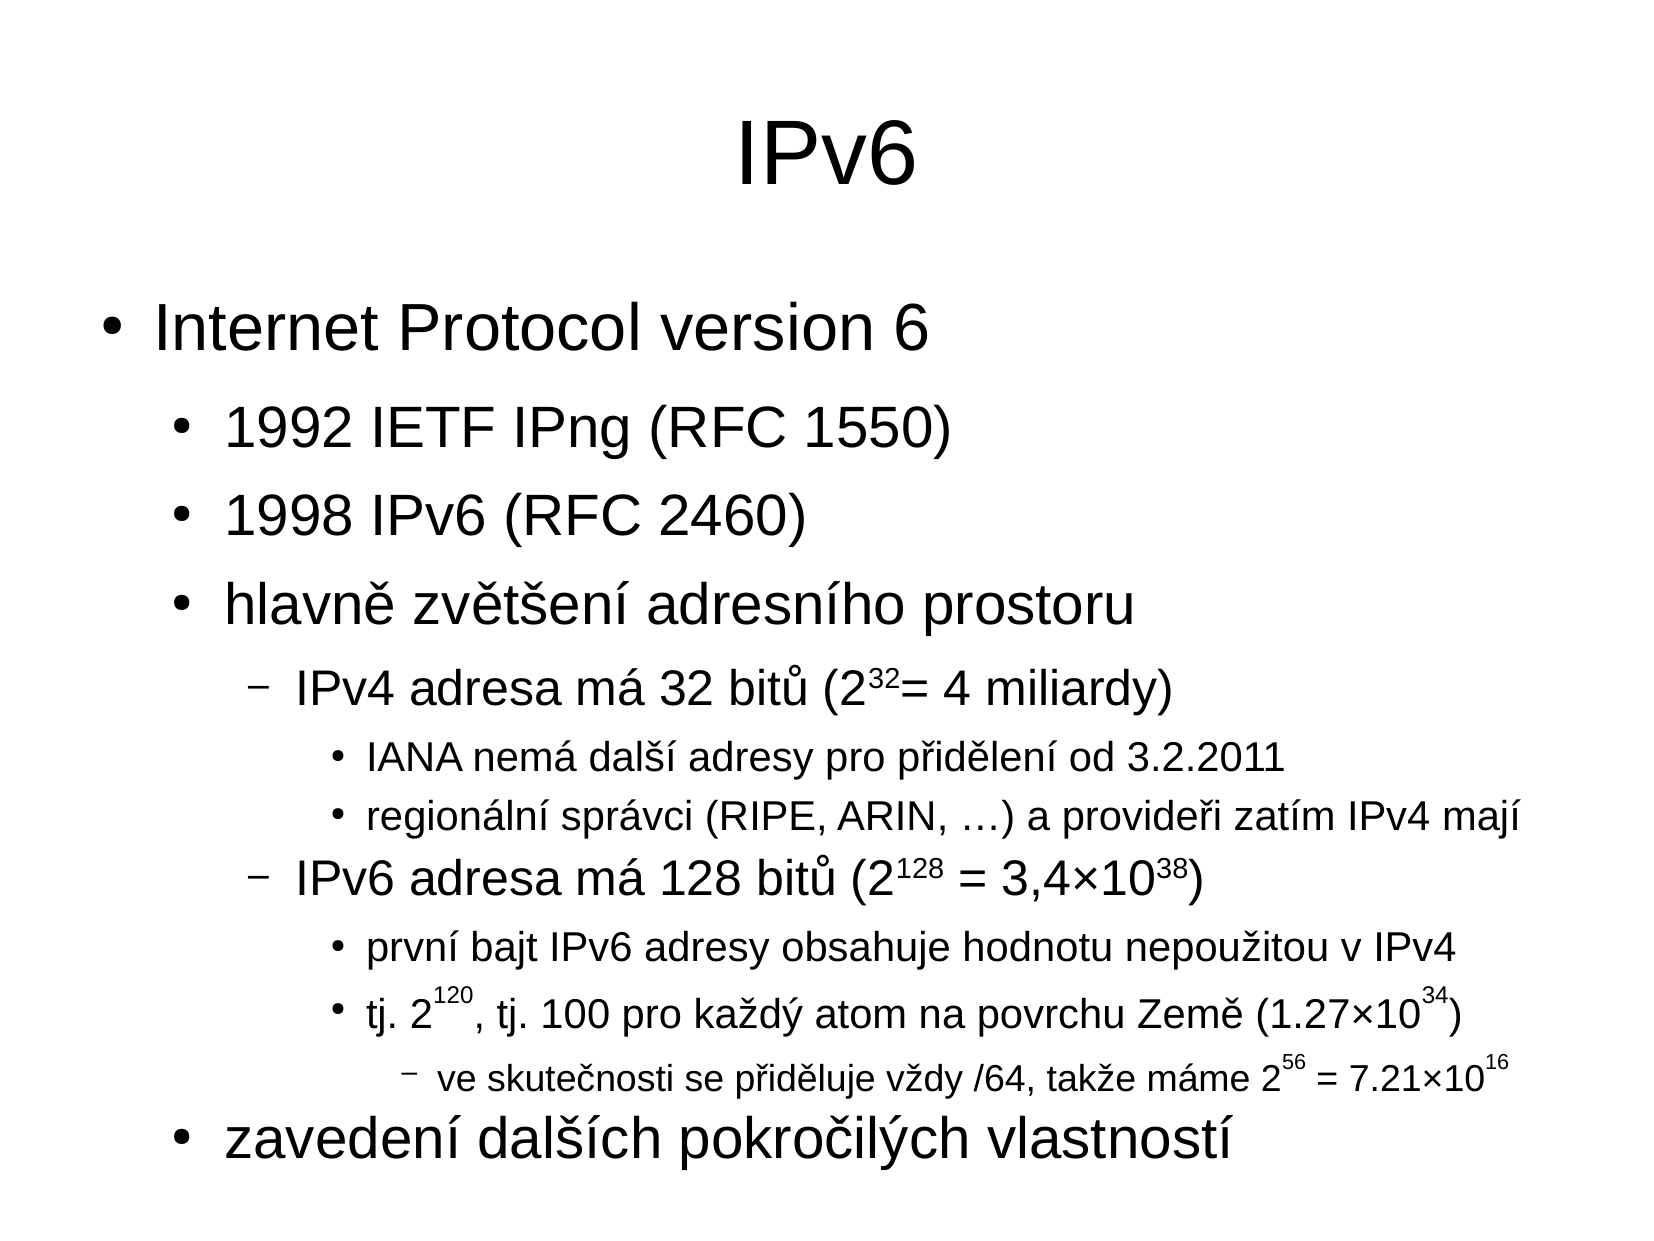

# IPv6
Internet Protocol version 6
1992 IETF IPng (RFC 1550)
1998 IPv6 (RFC 2460)
hlavně zvětšení adresního prostoru
IPv4 adresa má 32 bitů (232= 4 miliardy)
IANA nemá další adresy pro přidělení od 3.2.2011
regionální správci (RIPE, ARIN, …) a provideři zatím IPv4 mají
IPv6 adresa má 128 bitů (2128 = 3,4×1038)
první bajt IPv6 adresy obsahuje hodnotu nepoužitou v IPv4
tj. 2120, tj. 100 pro každý atom na povrchu Země (1.27×1034)
ve skutečnosti se přiděluje vždy /64, takže máme 256 = 7.21×1016
zavedení dalších pokročilých vlastností